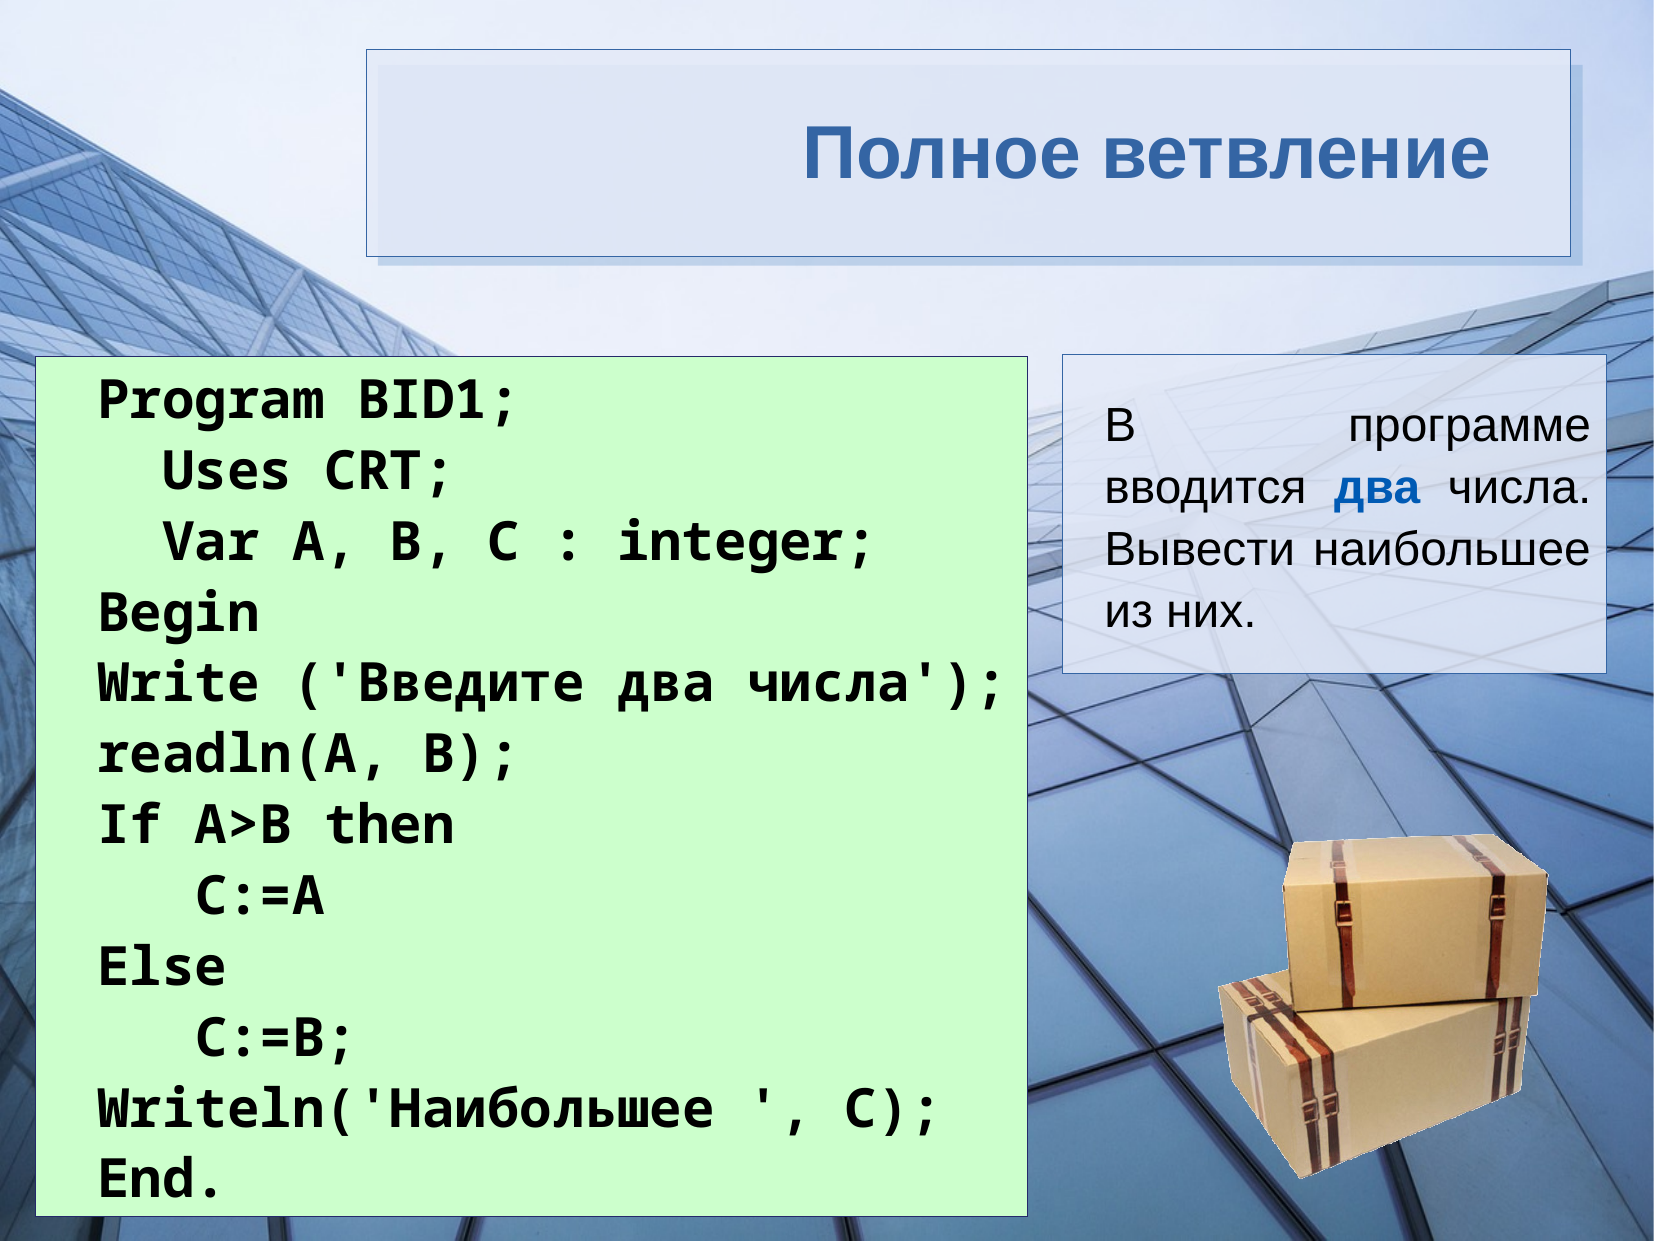

# Полное ветвление
В программе вводится два числа. Вывести наибольшее из них.
Program BID1;
 Uses CRT;
 Var А, В, С : integer;
Begin
Write ('Введите два числа');
readln(А, В);
If A>B then
 C:=A
Else
 C:=B;
Writeln('Наибольшее ', С);
End.